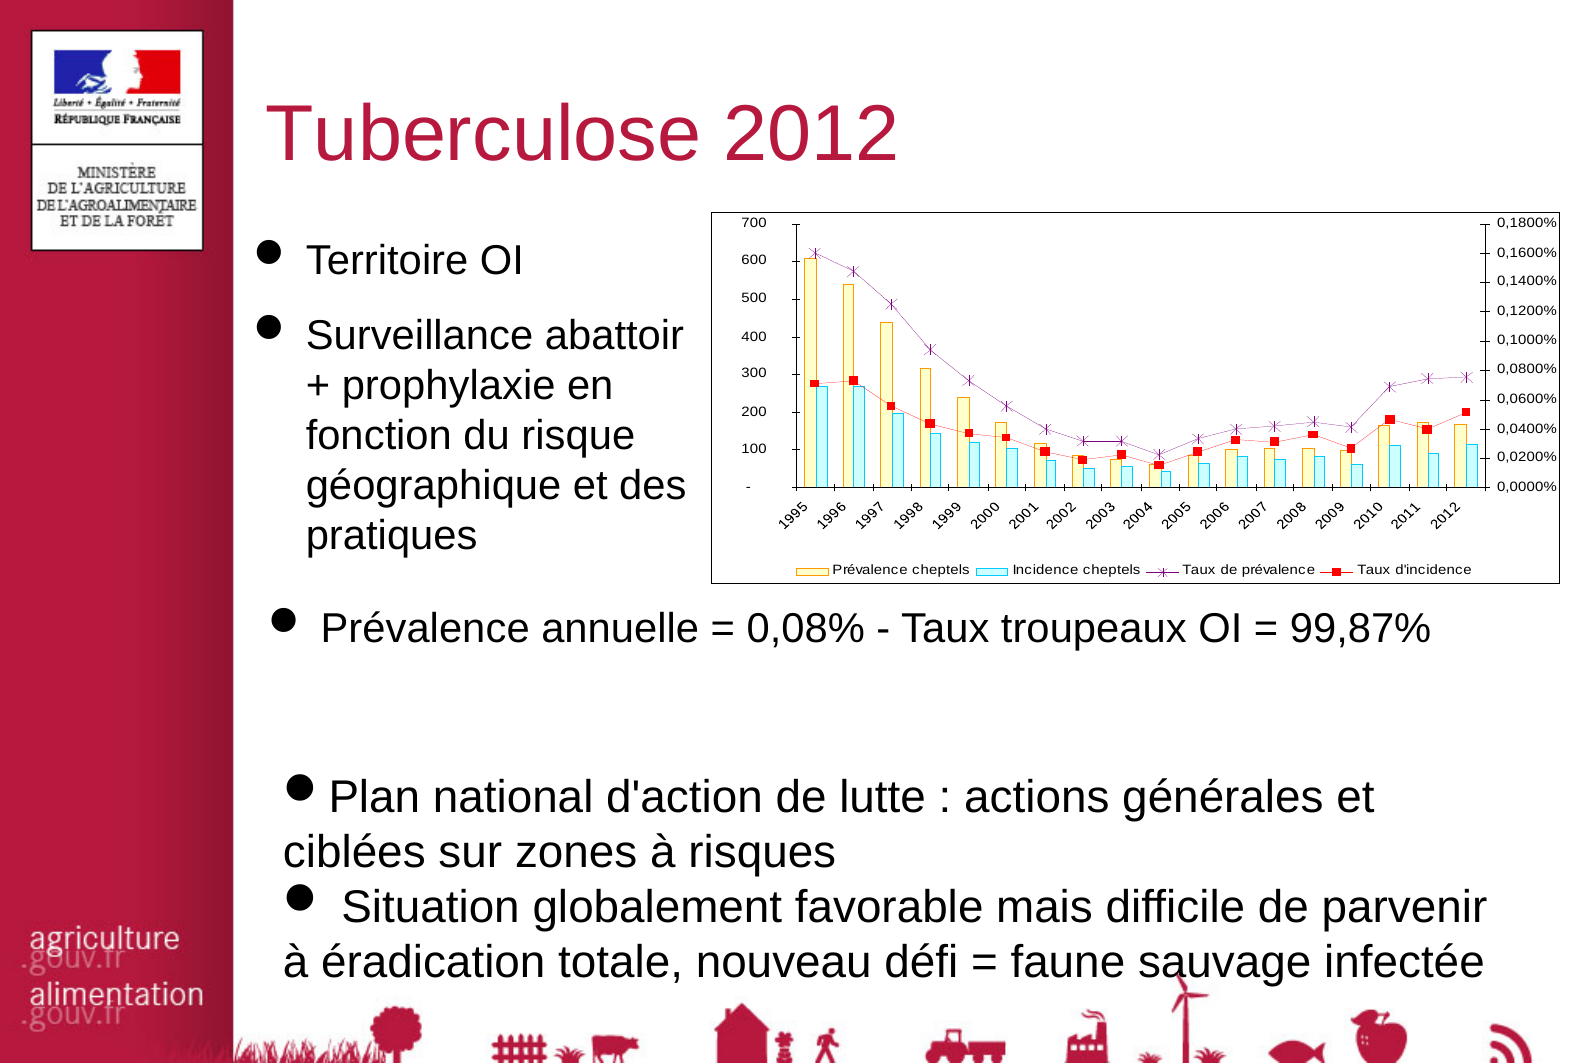

# Tuberculose 2012
Territoire OI
Surveillance abattoir + prophylaxie en fonction du risque géographique et des pratiques
Prévalence annuelle = 0,08% - Taux troupeaux OI = 99,87%
Plan national d'action de lutte : actions générales et ciblées sur zones à risques
 Situation globalement favorable mais difficile de parvenir à éradication totale, nouveau défi = faune sauvage infectée